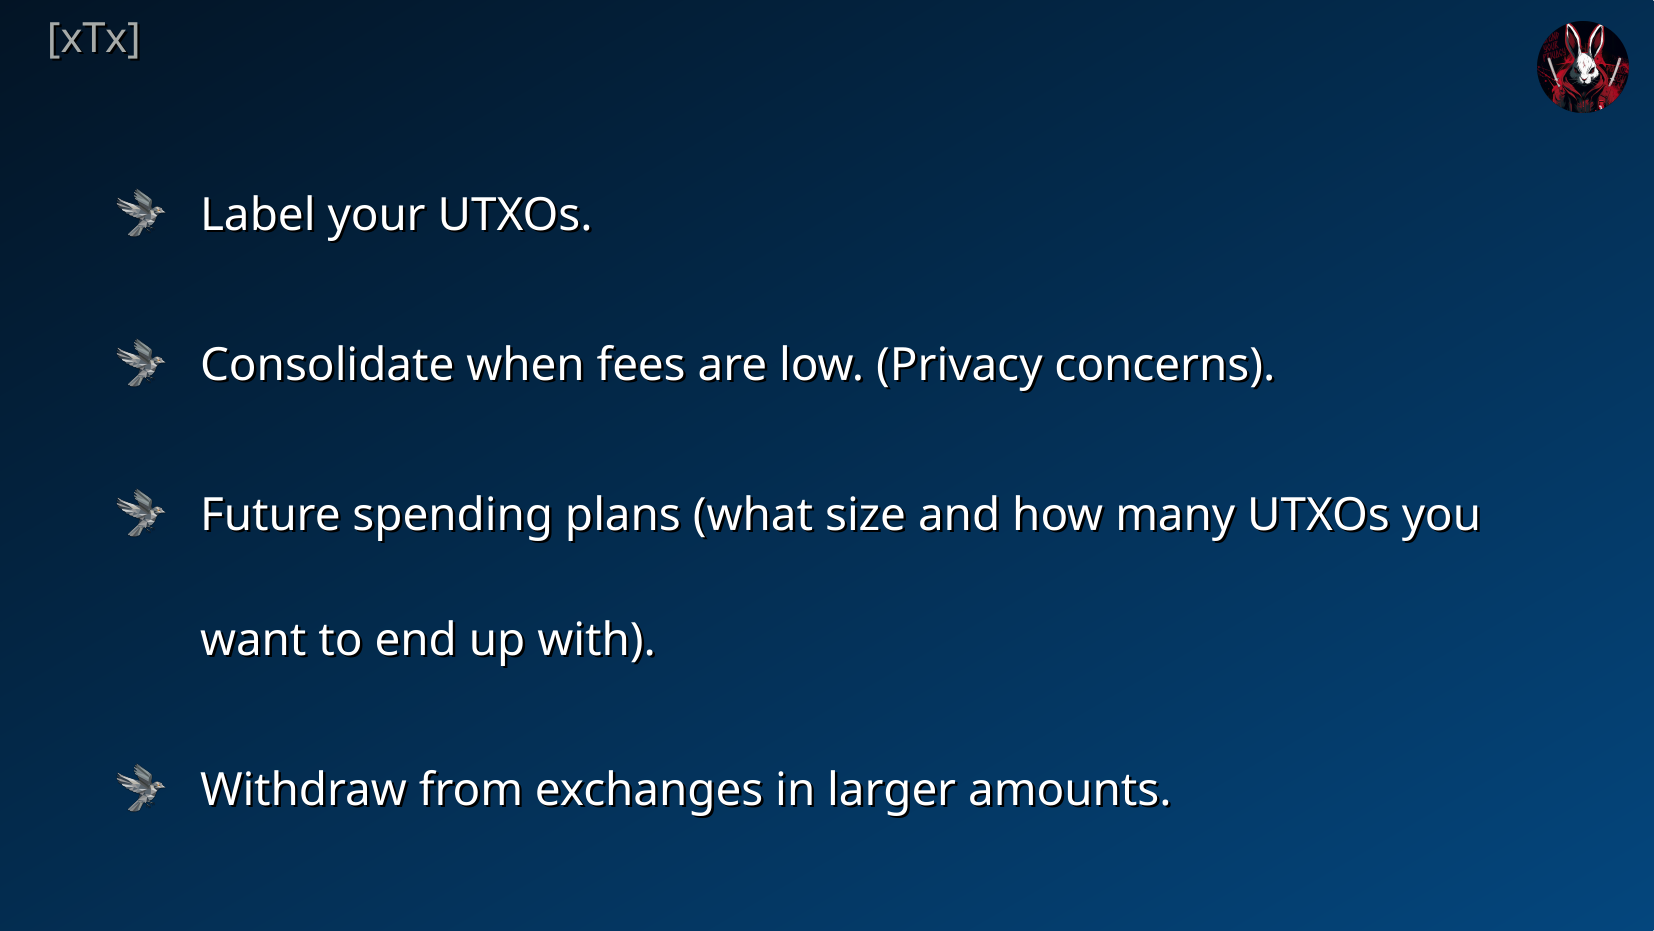

[xTx]
Label your UTXOs.
Consolidate when fees are low. (Privacy concerns).
Future spending plans (what size and how many UTXOs you want to end up with).
Withdraw from exchanges in larger amounts.